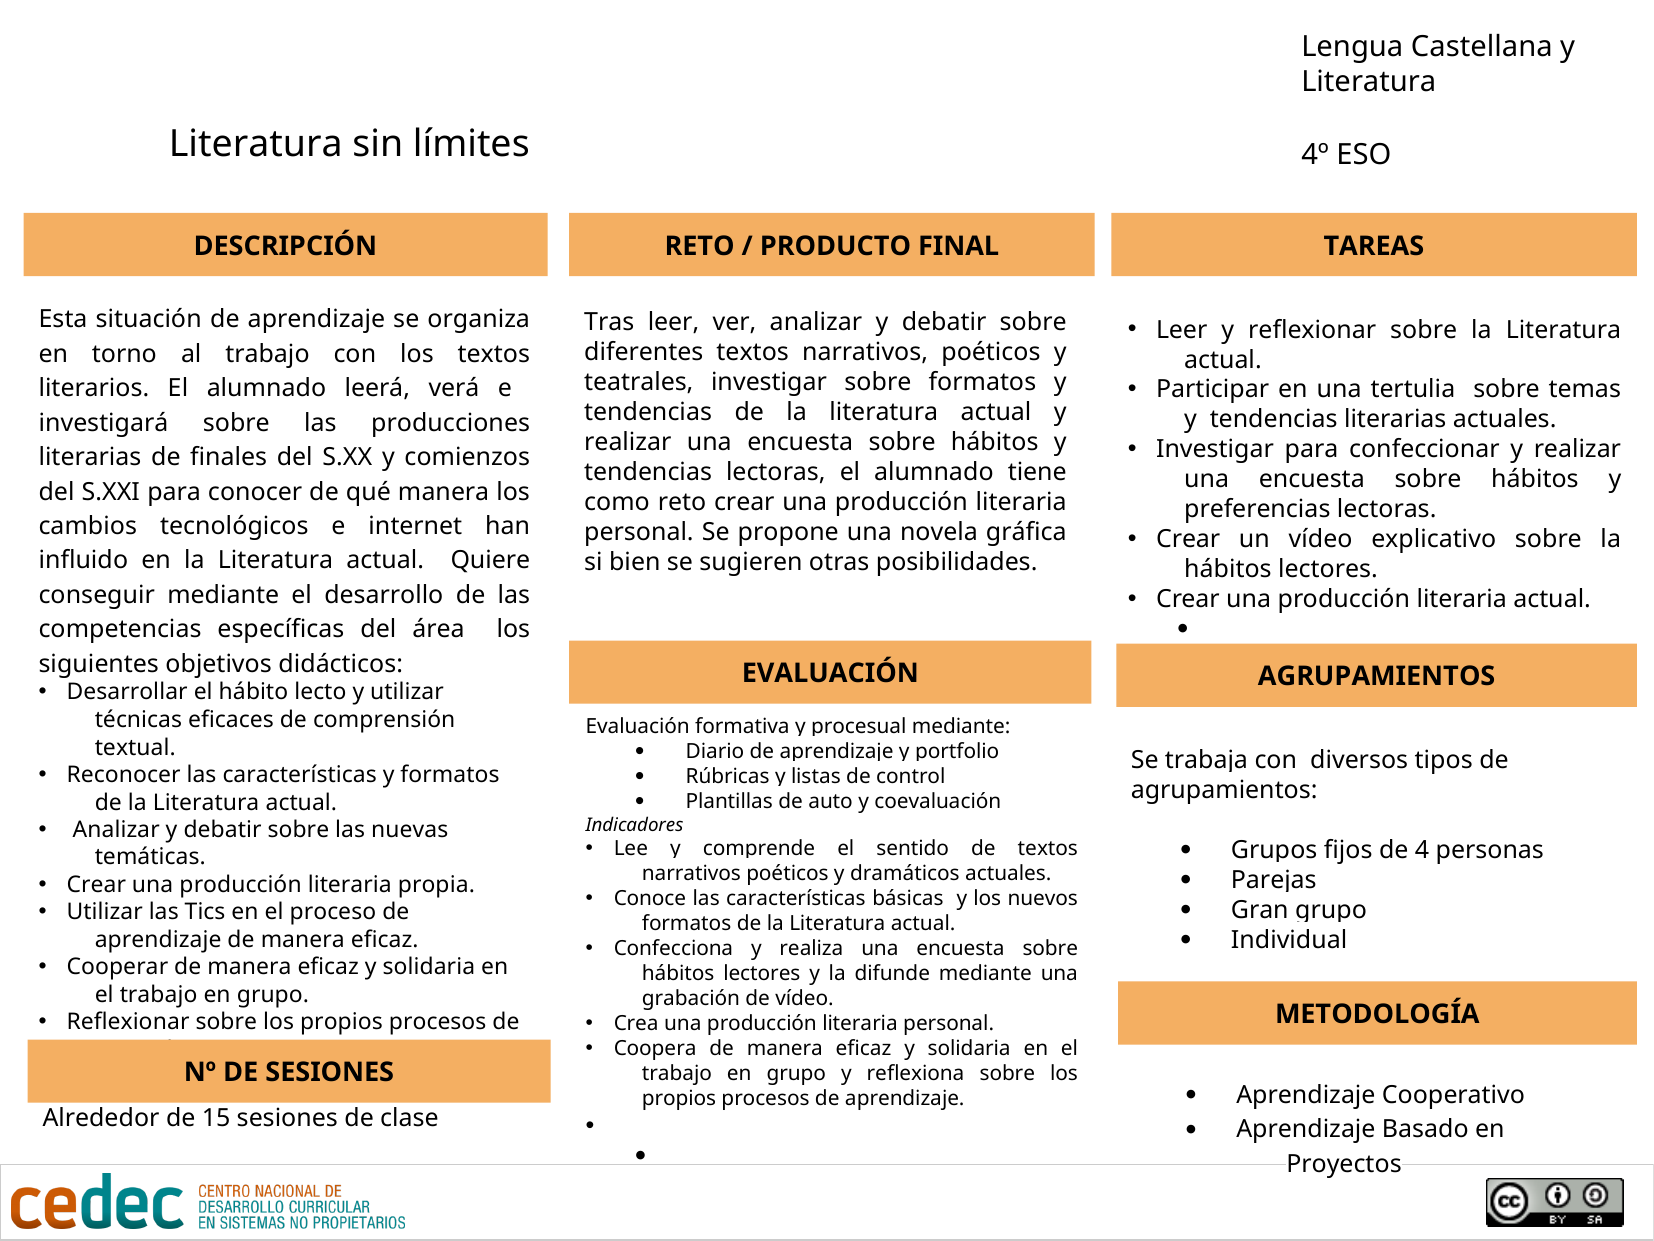

PROPUESTA DIDÁCTICA
Lengua Castellana y Literatura
Materia:
Literatura sin límites
Curso:
REA:
4º ESO
DESCRIPCIÓN
RETO / PRODUCTO FINAL
TAREAS
Esta situación de aprendizaje se organiza en torno al trabajo con los textos literarios. El alumnado leerá, verá e investigará sobre las producciones literarias de finales del S.XX y comienzos del S.XXI para conocer de qué manera los cambios tecnológicos e internet han influido en la Literatura actual. Quiere conseguir mediante el desarrollo de las competencias específicas del área los siguientes objetivos didácticos:
Desarrollar el hábito lecto y utilizar técnicas eficaces de comprensión textual.
Reconocer las características y formatos de la Literatura actual.
 Analizar y debatir sobre las nuevas temáticas.
Crear una producción literaria propia.
Utilizar las Tics en el proceso de aprendizaje de manera eficaz.
Cooperar de manera eficaz y solidaria en el trabajo en grupo.
Reflexionar sobre los propios procesos de aprendizaje.
Tras leer, ver, analizar y debatir sobre diferentes textos narrativos, poéticos y teatrales, investigar sobre formatos y tendencias de la literatura actual y realizar una encuesta sobre hábitos y tendencias lectoras, el alumnado tiene como reto crear una producción literaria personal. Se propone una novela gráfica si bien se sugieren otras posibilidades.
Leer y reflexionar sobre la Literatura actual.
Participar en una tertulia sobre temas y tendencias literarias actuales.
Investigar para confeccionar y realizar una encuesta sobre hábitos y preferencias lectoras.
Crear un vídeo explicativo sobre la hábitos lectores.
Crear una producción literaria actual.
EVALUACIÓN
AGRUPAMIENTOS
Evaluación formativa y procesual mediante:
Diario de aprendizaje y portfolio
Rúbricas y listas de control
Plantillas de auto y coevaluación
Indicadores
Lee y comprende el sentido de textos narrativos poéticos y dramáticos actuales.
Conoce las características básicas y los nuevos formatos de la Literatura actual.
Confecciona y realiza una encuesta sobre hábitos lectores y la difunde mediante una grabación de vídeo.
Crea una producción literaria personal.
Coopera de manera eficaz y solidaria en el trabajo en grupo y reflexiona sobre los propios procesos de aprendizaje.
Se trabaja con diversos tipos de agrupamientos:
Grupos fijos de 4 personas
Parejas
Gran grupo
Individual
METODOLOGÍA
Nº DE SESIONES
Aprendizaje Cooperativo
Aprendizaje Basado en Proyectos
Alrededor de 15 sesiones de clase